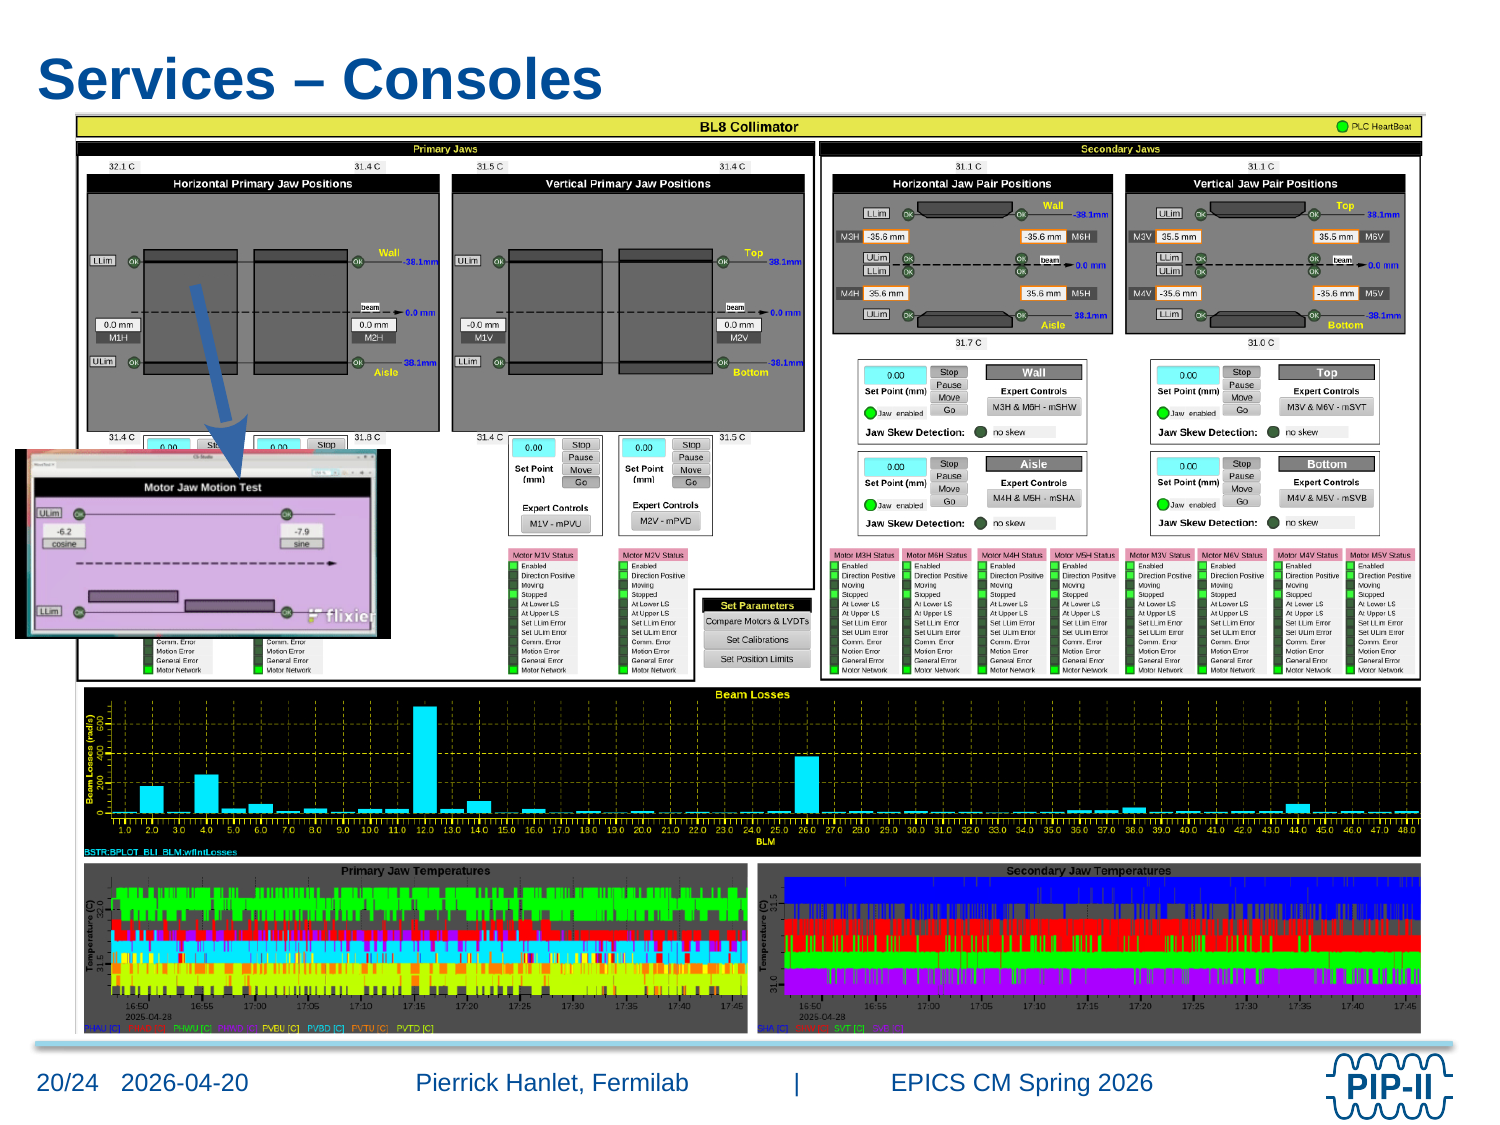

# Services – Consoles
2026-04-20
Pierrick Hanlet, Fermilab | EPICS CM Spring 2026